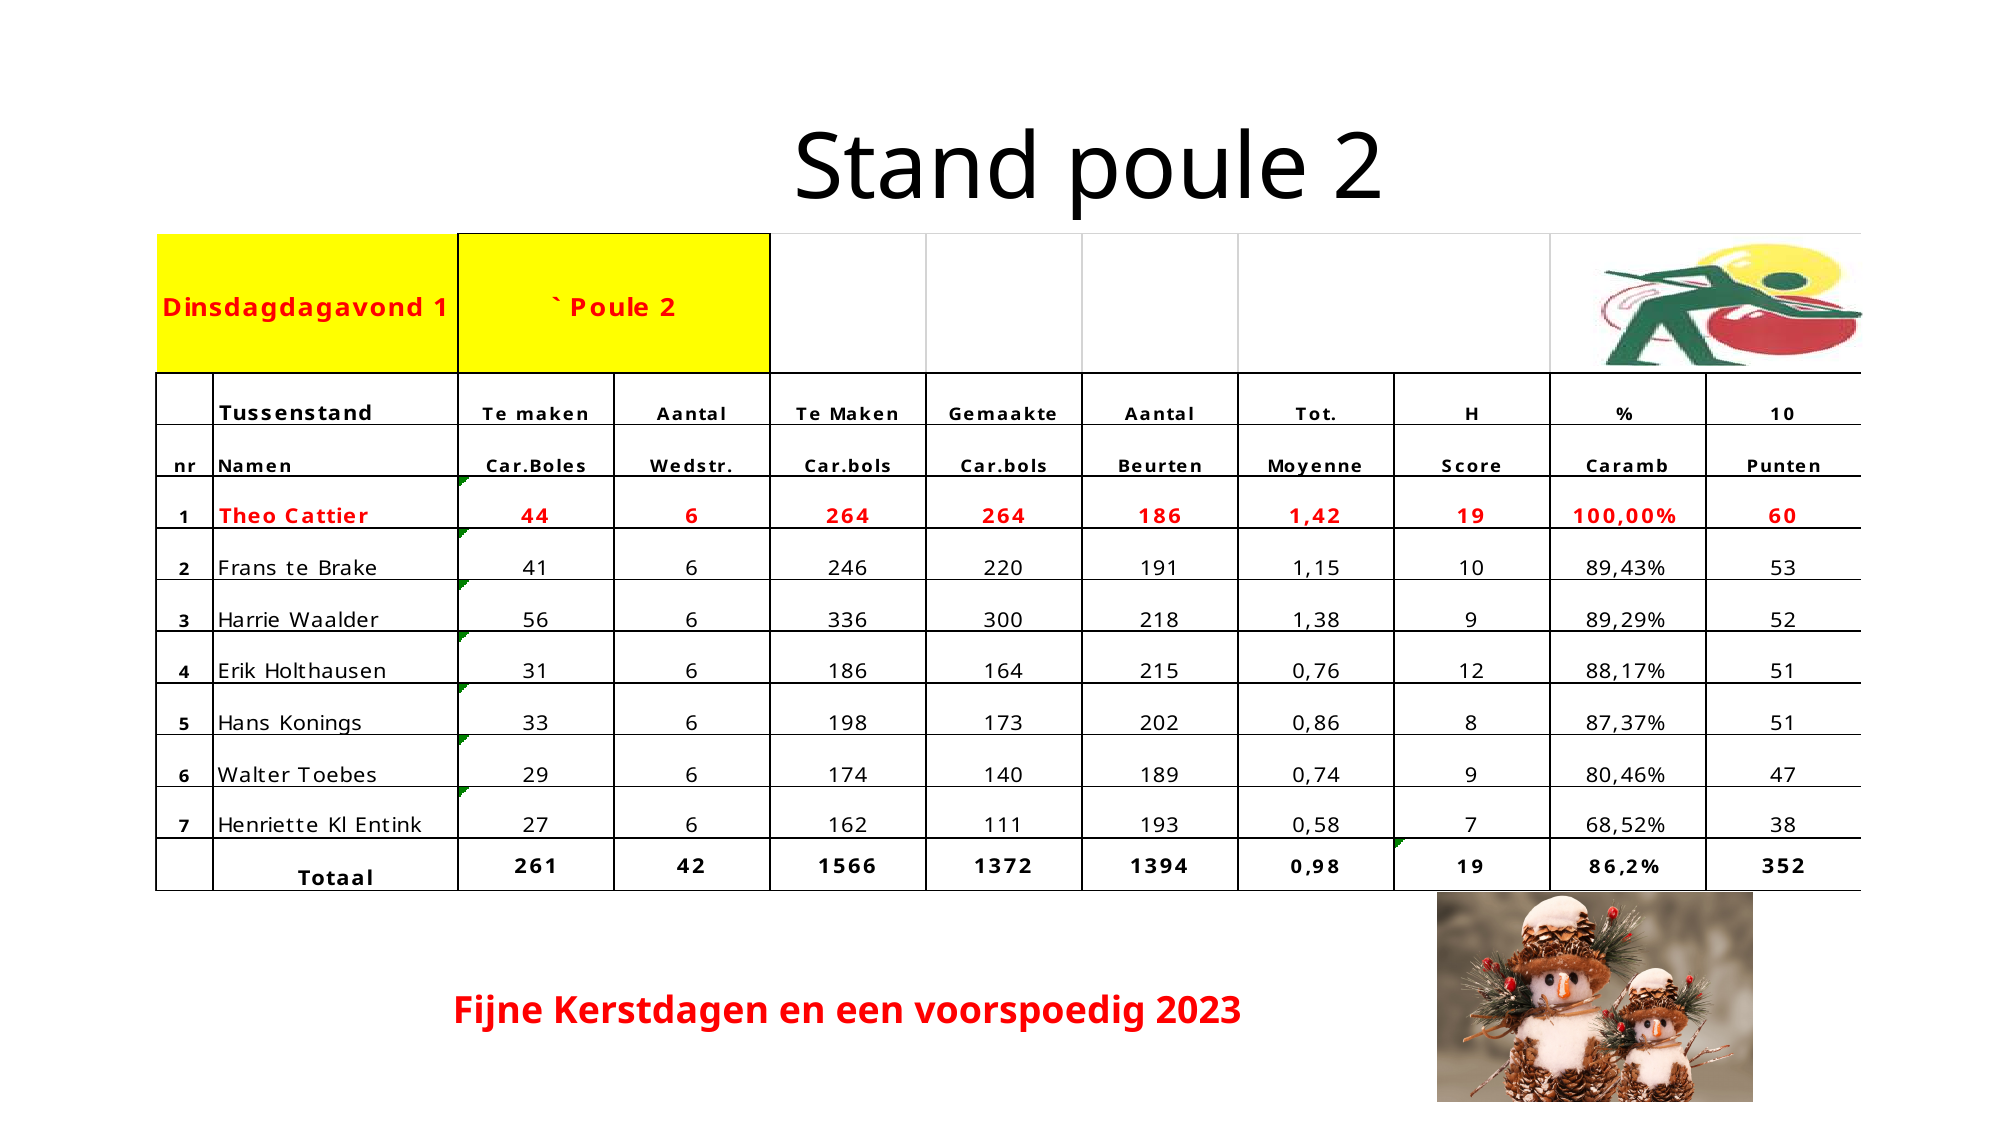

# Stand poule 2
Fijne Kerstdagen en een voorspoedig 2023